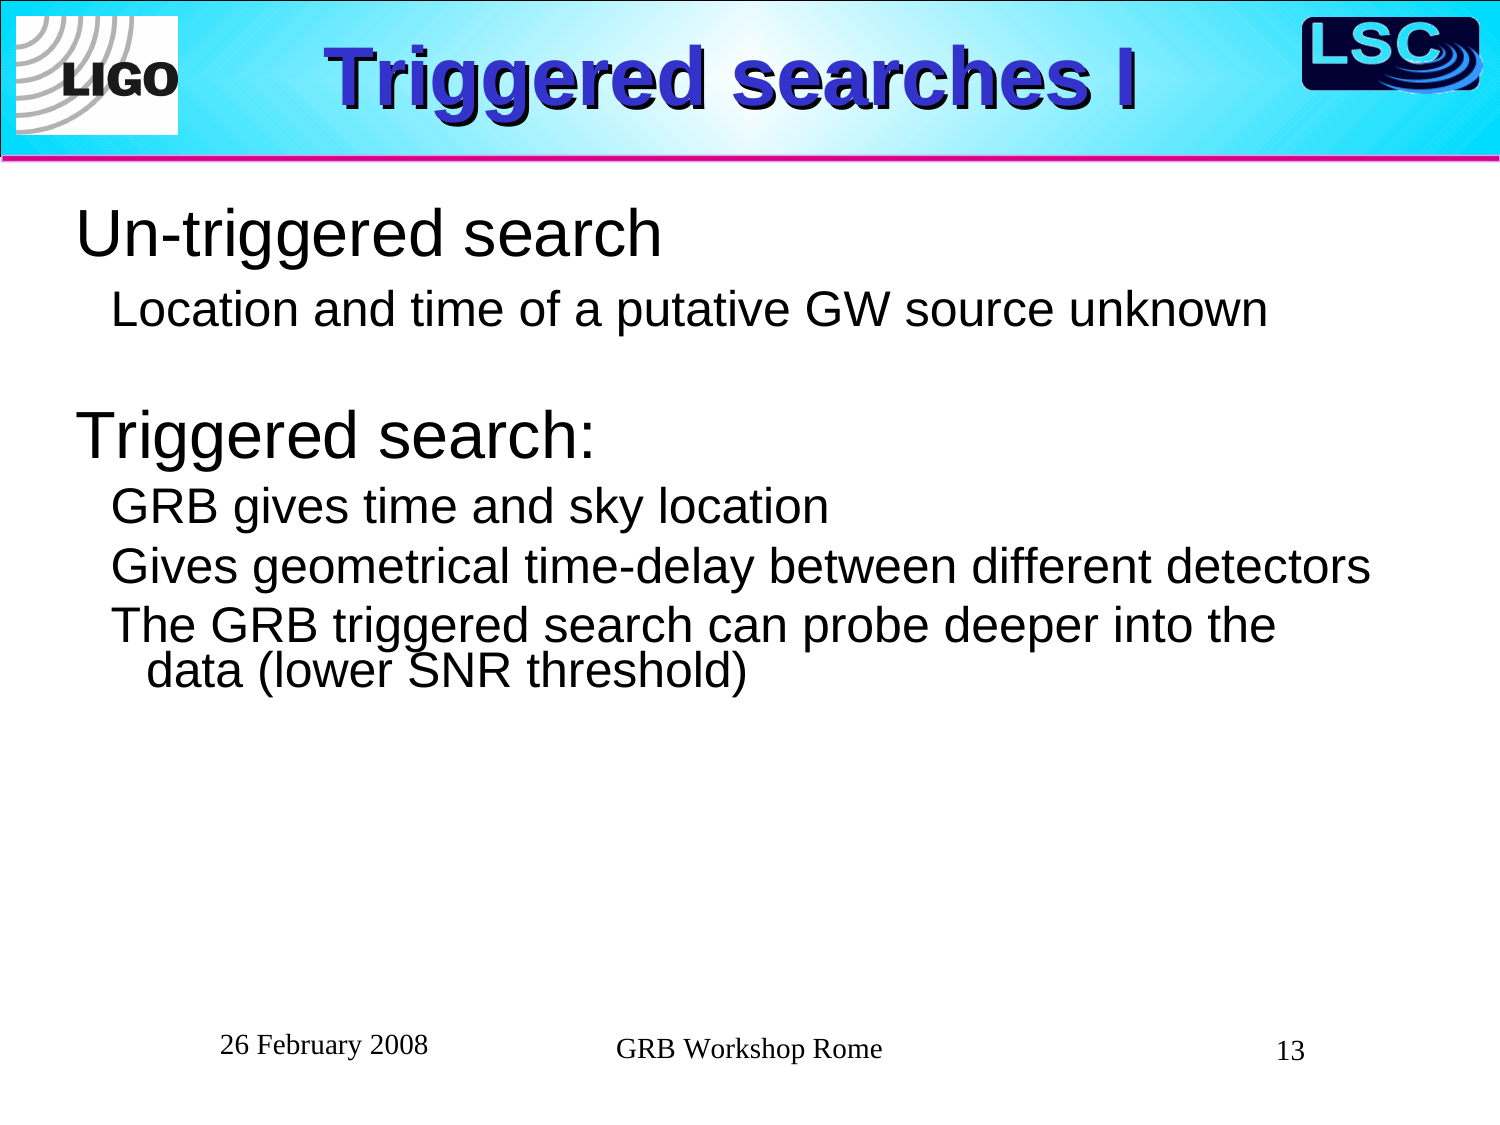

# Triggered searches I
Un-triggered search
Location and time of a putative GW source unknown
Triggered search:
GRB gives time and sky location
Gives geometrical time-delay between different detectors
The GRB triggered search can probe deeper into the data (lower SNR threshold)
26 February 2008
GRB Workshop Rome
13